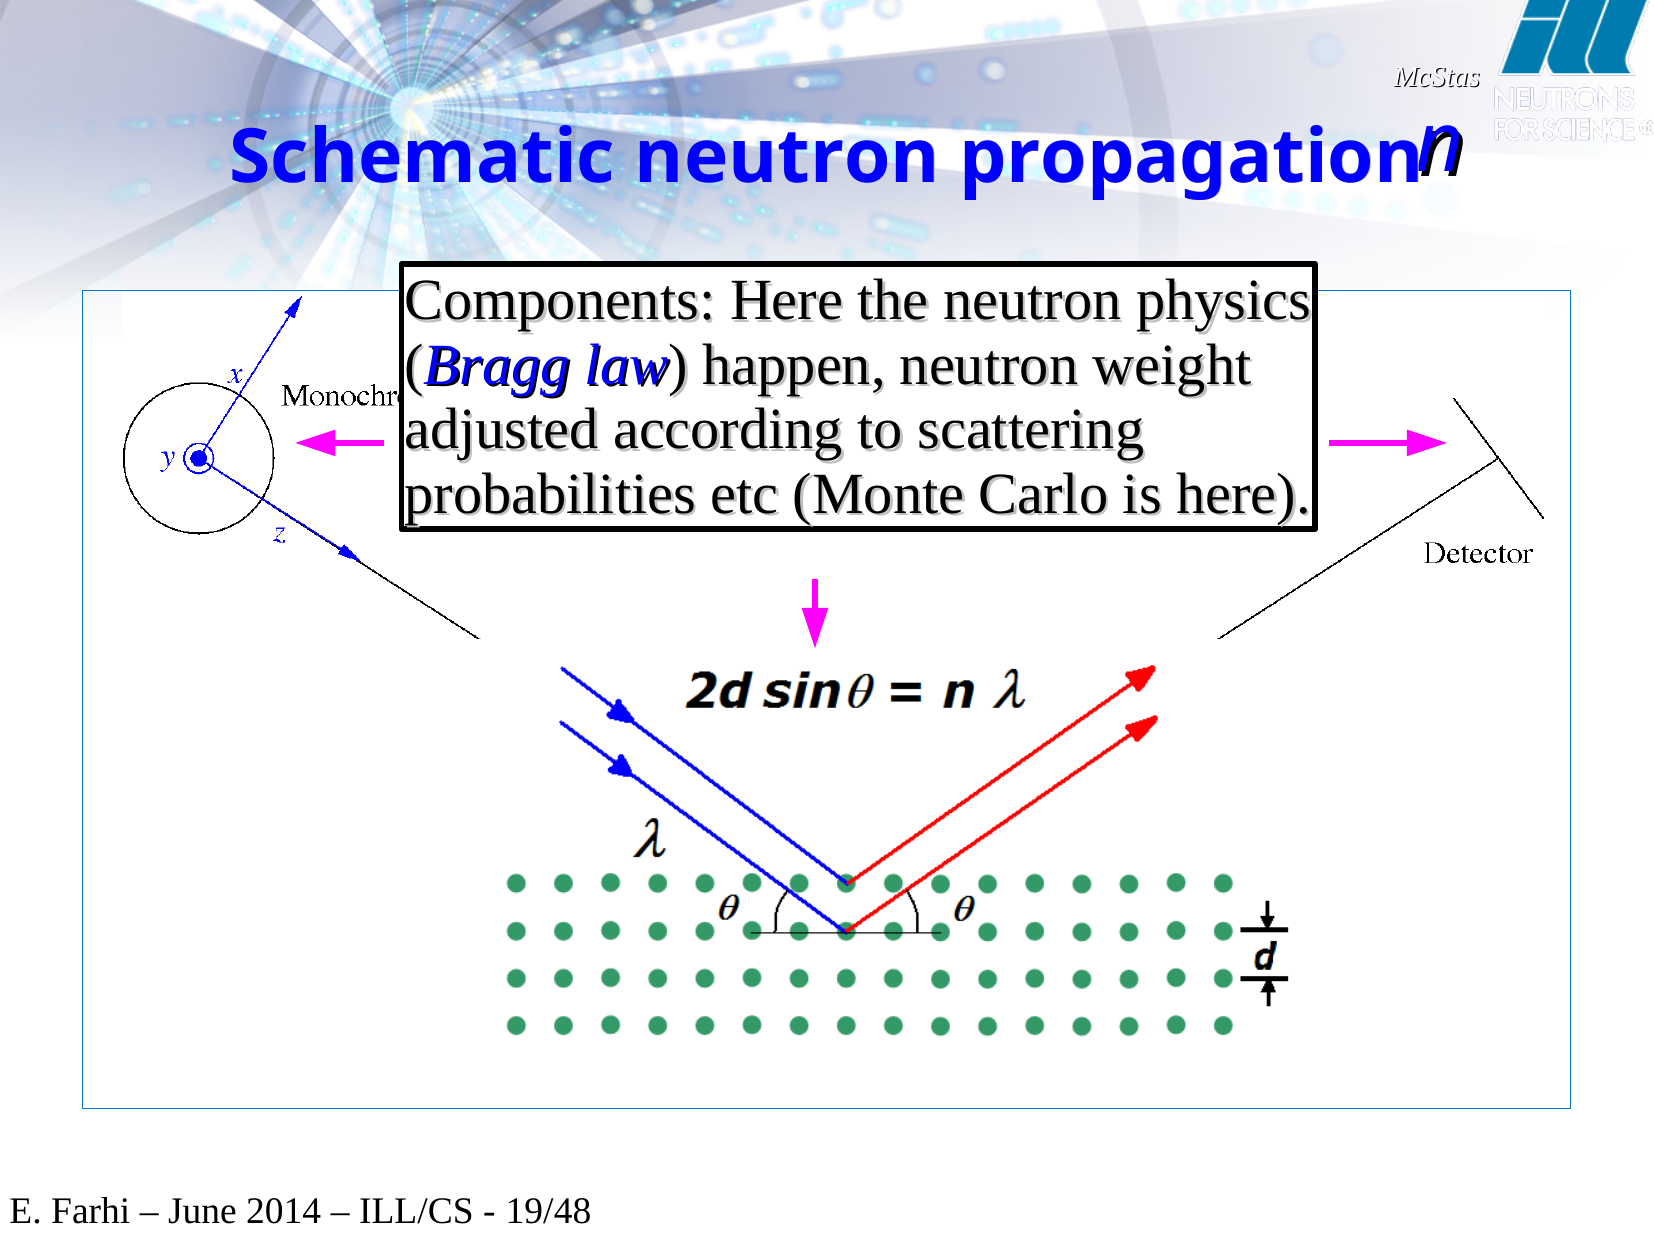

Schematic neutron propagation
McStas
n
Components: Here the neutron physics (Bragg law) happen, neutron weight adjusted according to scattering probabilities etc (Monte Carlo is here).
#